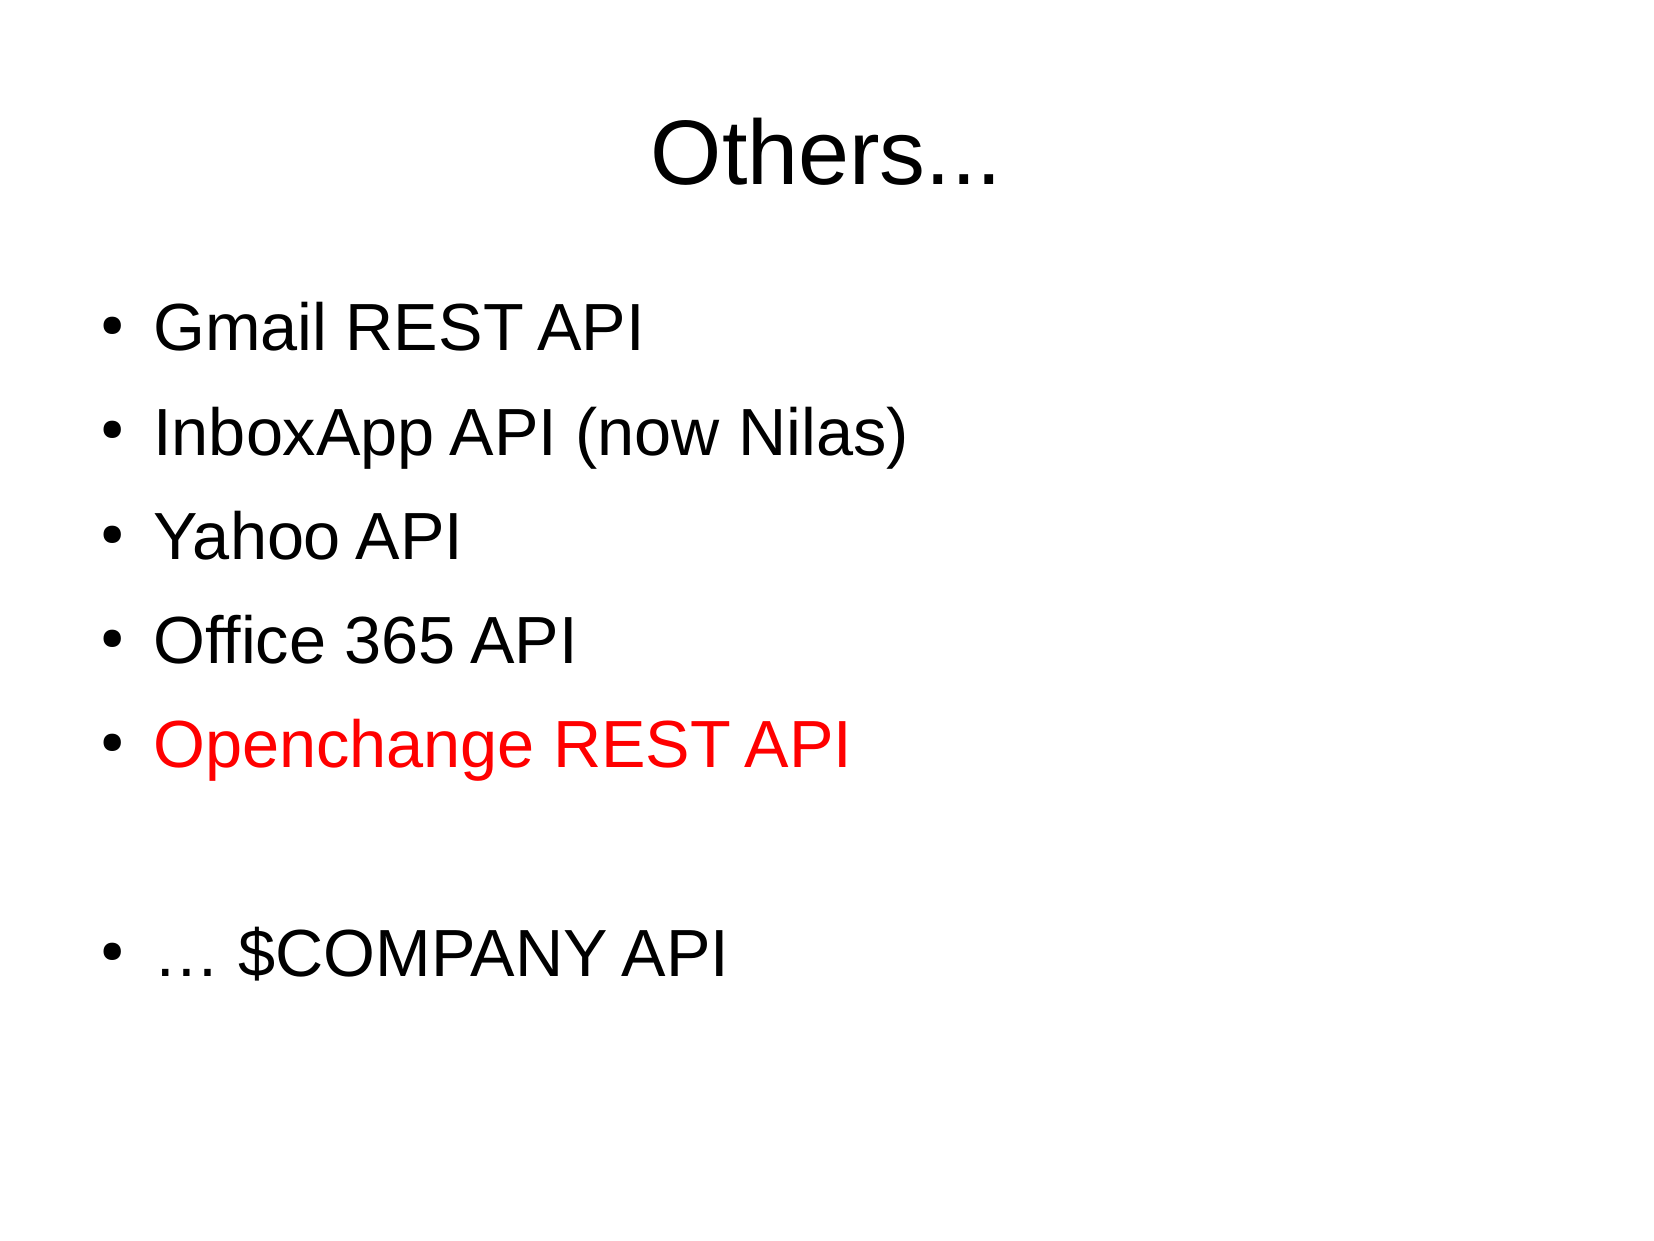

# Others...
Gmail REST API
InboxApp API (now Nilas)
Yahoo API
Office 365 API
Openchange REST API
… $COMPANY API